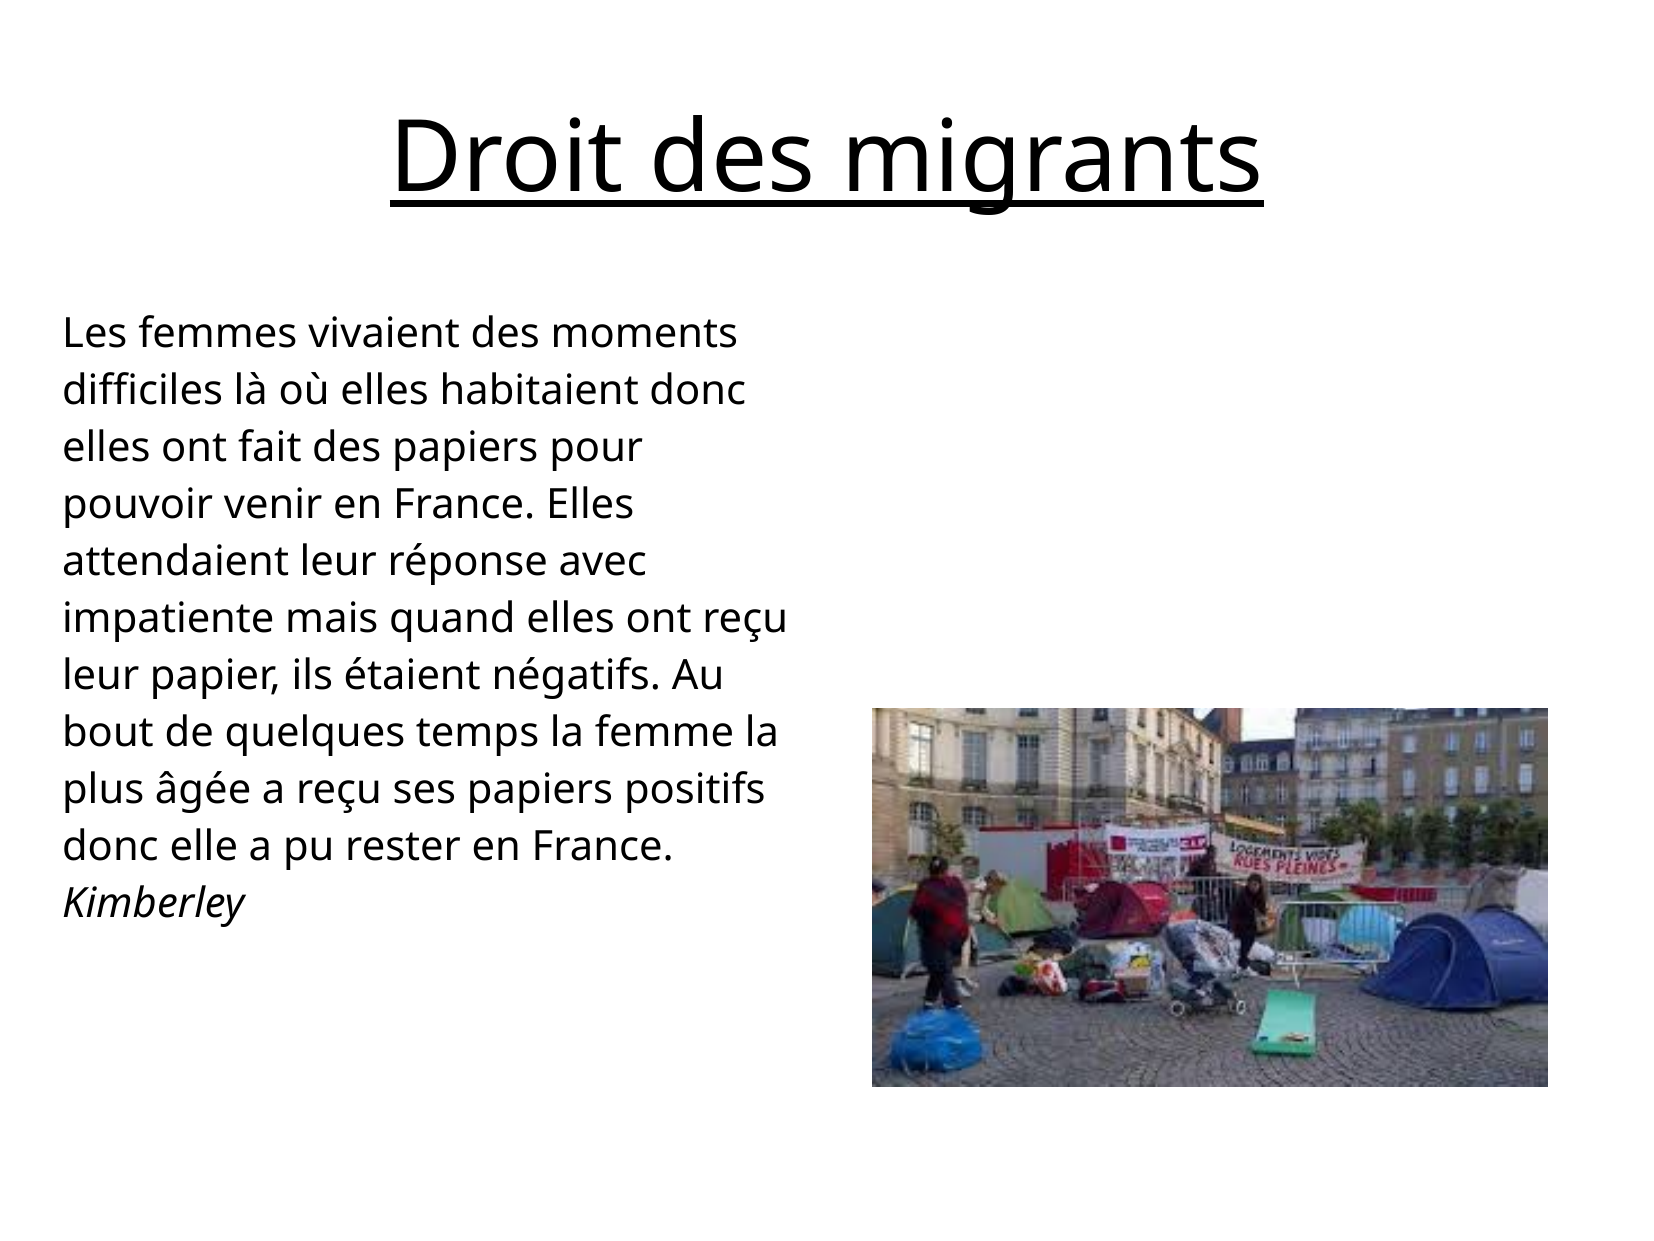

# Droit des migrants
Les femmes vivaient des moments difficiles là où elles habitaient donc elles ont fait des papiers pour pouvoir venir en France. Elles attendaient leur réponse avec impatiente mais quand elles ont reçu leur papier, ils étaient négatifs. Au bout de quelques temps la femme la plus âgée a reçu ses papiers positifs donc elle a pu rester en France. Kimberley